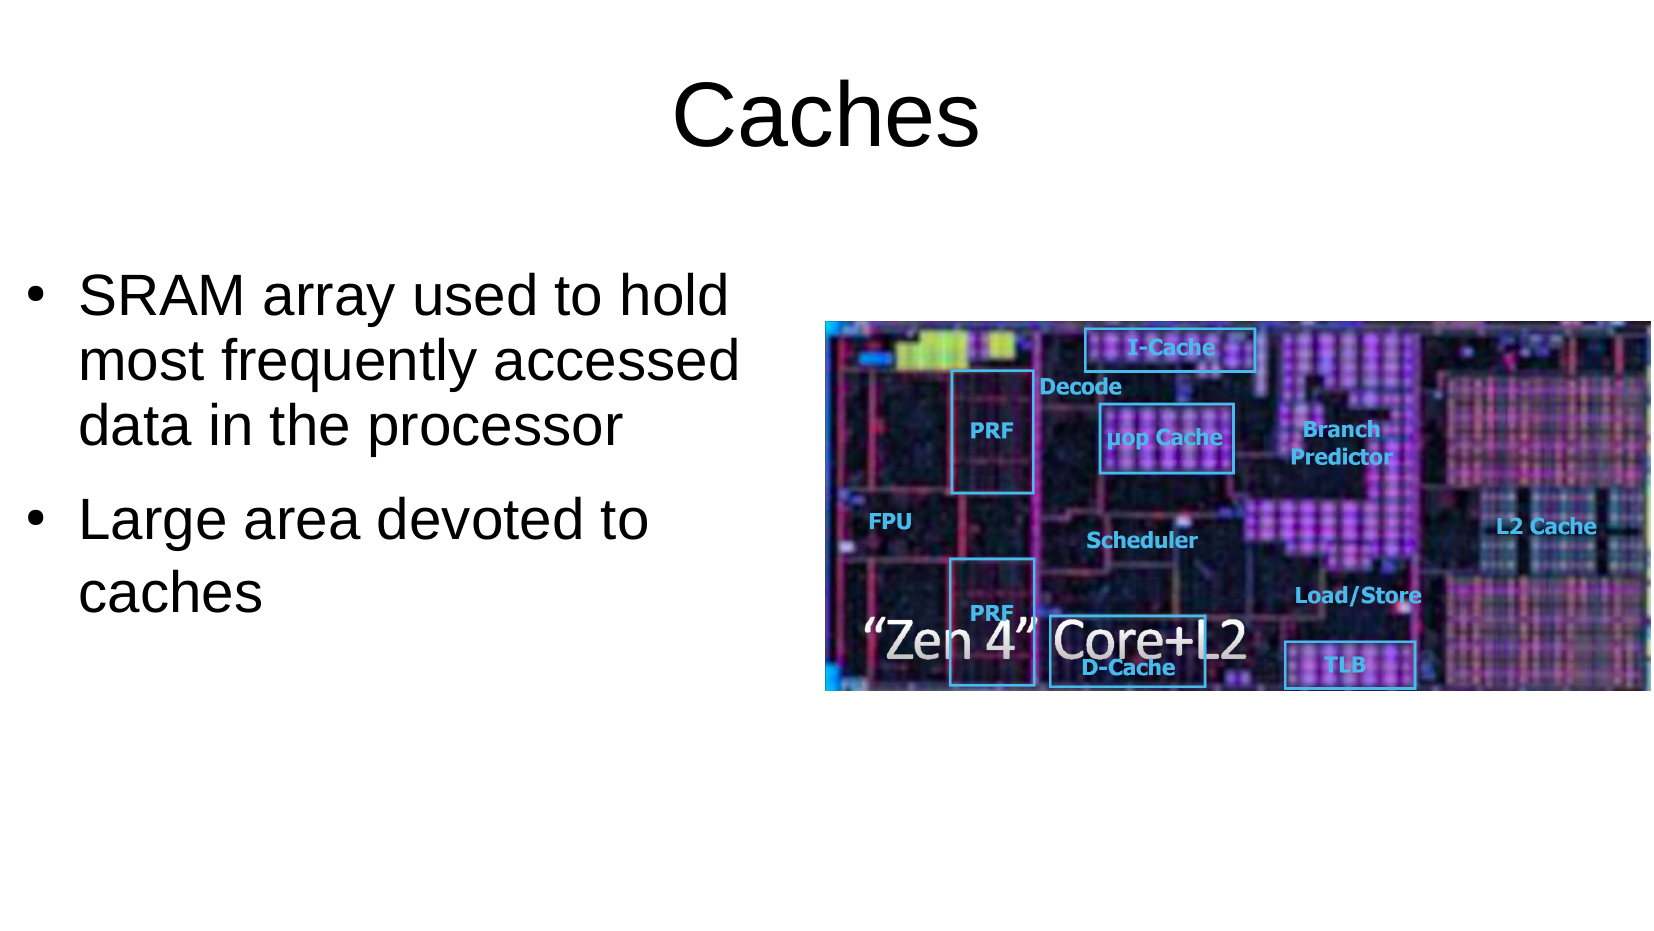

# Caches
SRAM array used to hold most frequently accessed data in the processor
Large area devoted to caches